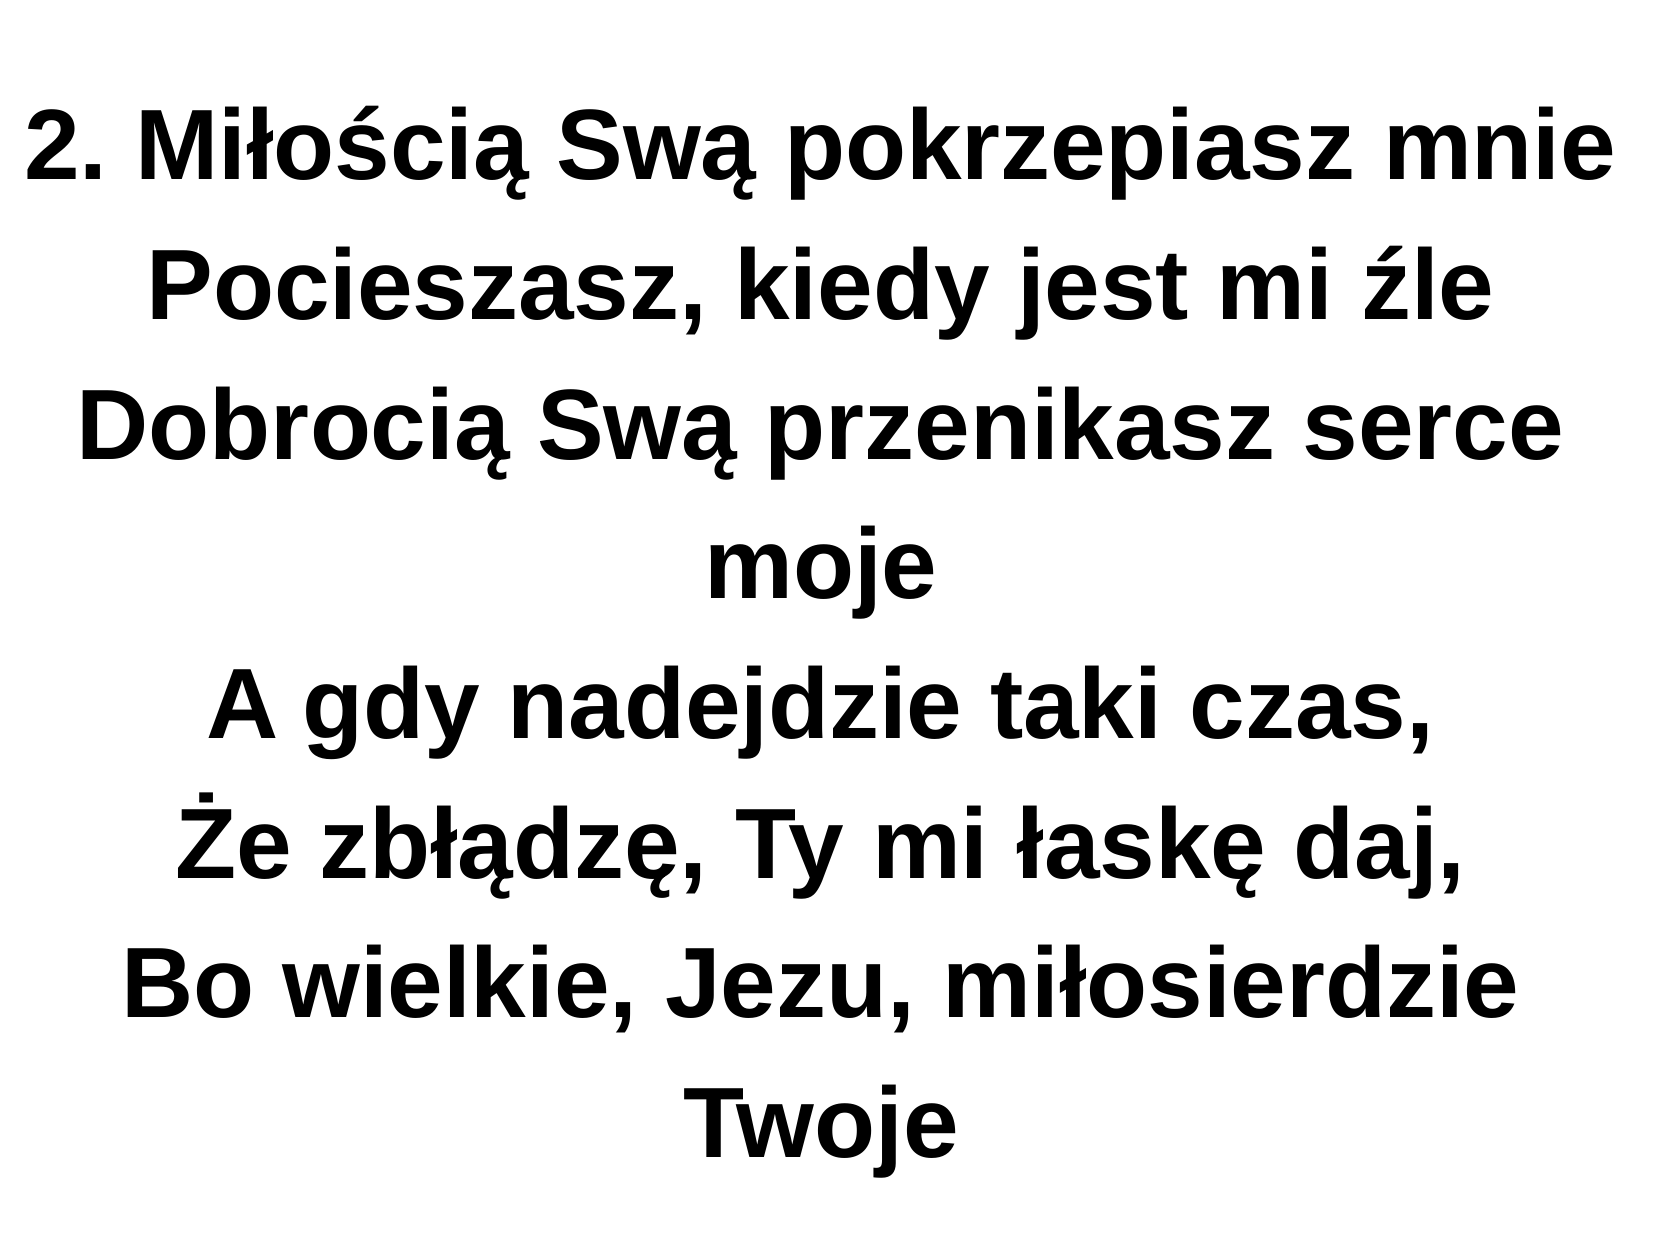

# 2. Miłością Swą pokrzepiasz mnie
Pocieszasz, kiedy jest mi źle
Dobrocią Swą przenikasz serce moje
A gdy nadejdzie taki czas,
Że zbłądzę, Ty mi łaskę daj,
Bo wielkie, Jezu, miłosierdzie Twoje